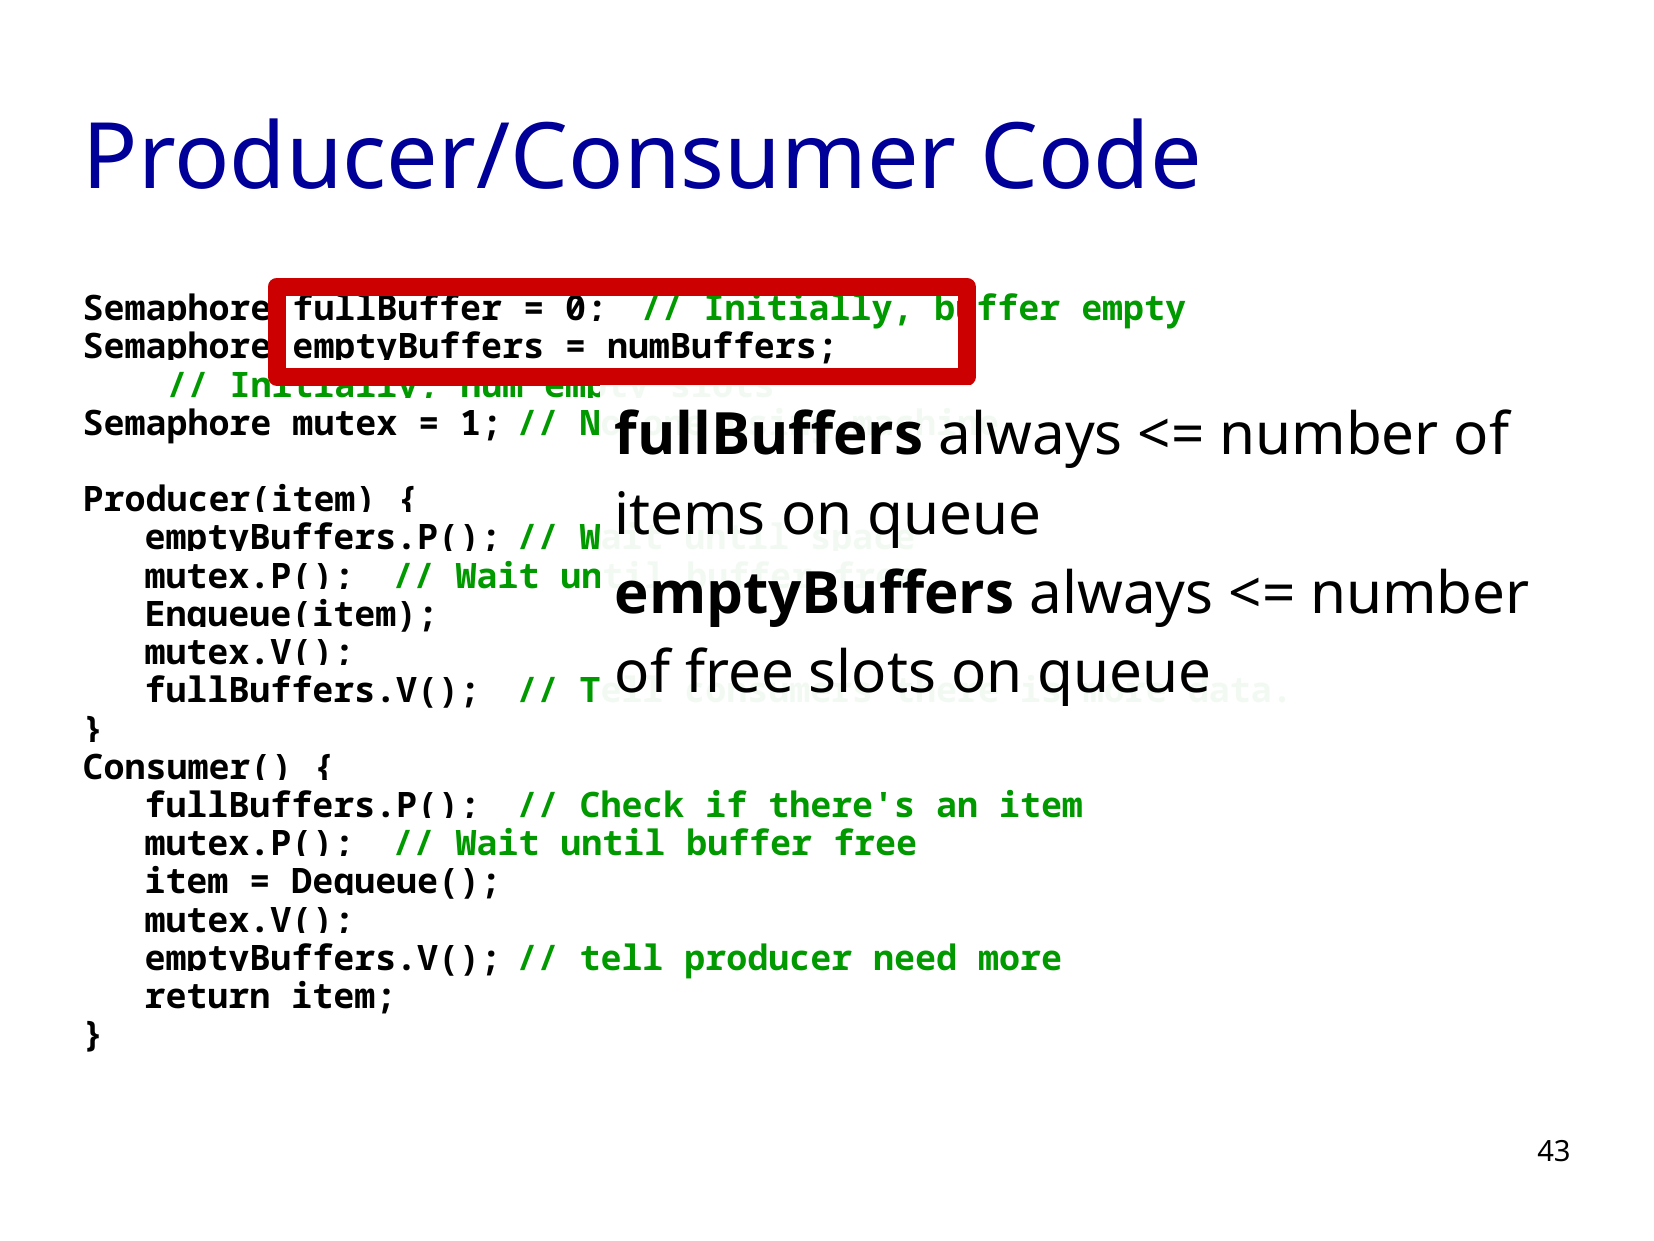

# Producer/Consumer Code
Semaphore fullBuffer = 0; 	// Initially, buffer empty
Semaphore emptyBuffers = numBuffers;
 // Initially, num empty slots
Semaphore mutex = 1;	// No one using machine
Producer(item) {
	emptyBuffers.P();	// Wait until space
	mutex.P();	// Wait until buffer free
	Enqueue(item);
	mutex.V();
	fullBuffers.V();	// Tell consumers there is more data.
}
Consumer() {
	fullBuffers.P();	// Check if there's an item
	mutex.P();	// Wait until buffer free
	item = Dequeue();
	mutex.V();
	emptyBuffers.V();	// tell producer need more
	return item;
}
fullBuffers always <= number of items on queue
emptyBuffers always <= number of free slots on queue
43